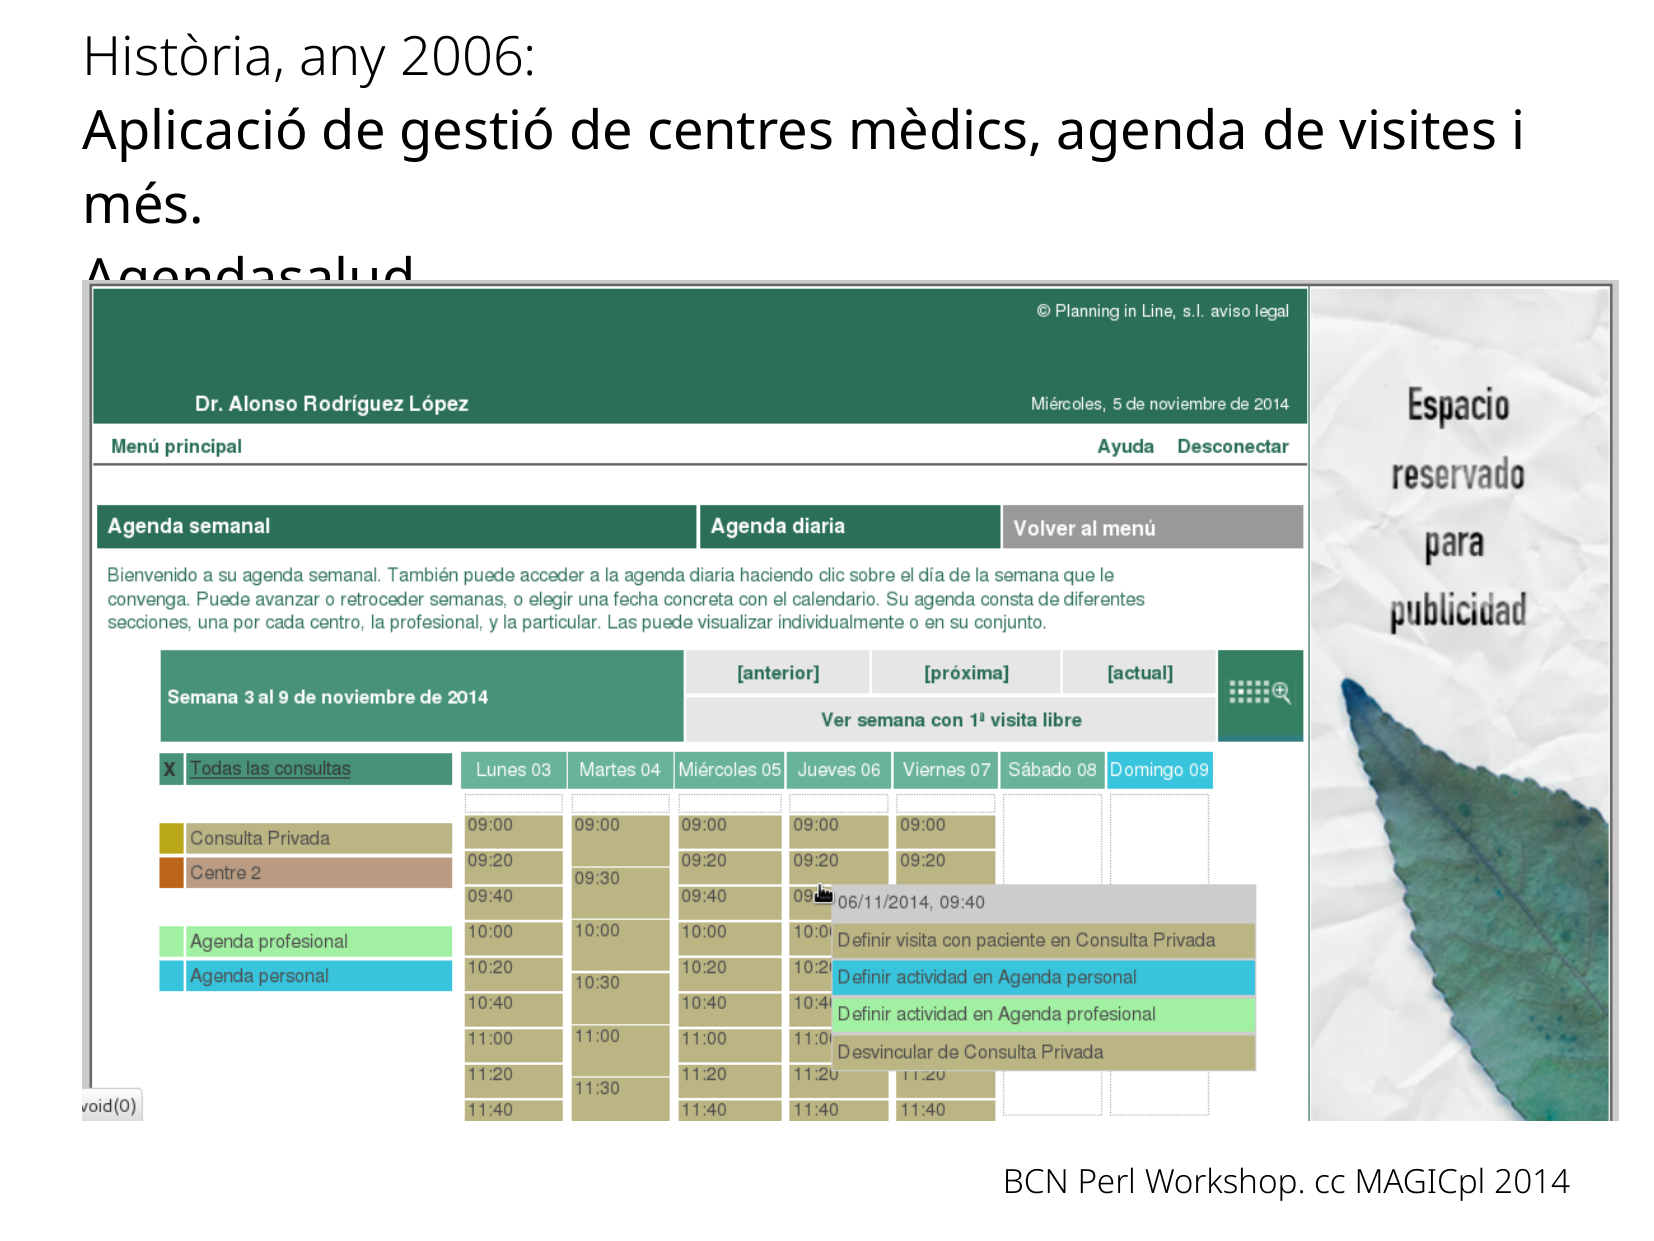

Història, any 2006:
Aplicació de gestió de centres mèdics, agenda de visites i més.
Agendasalud
# BCN Perl Workshop. cc MAGICpl 2014